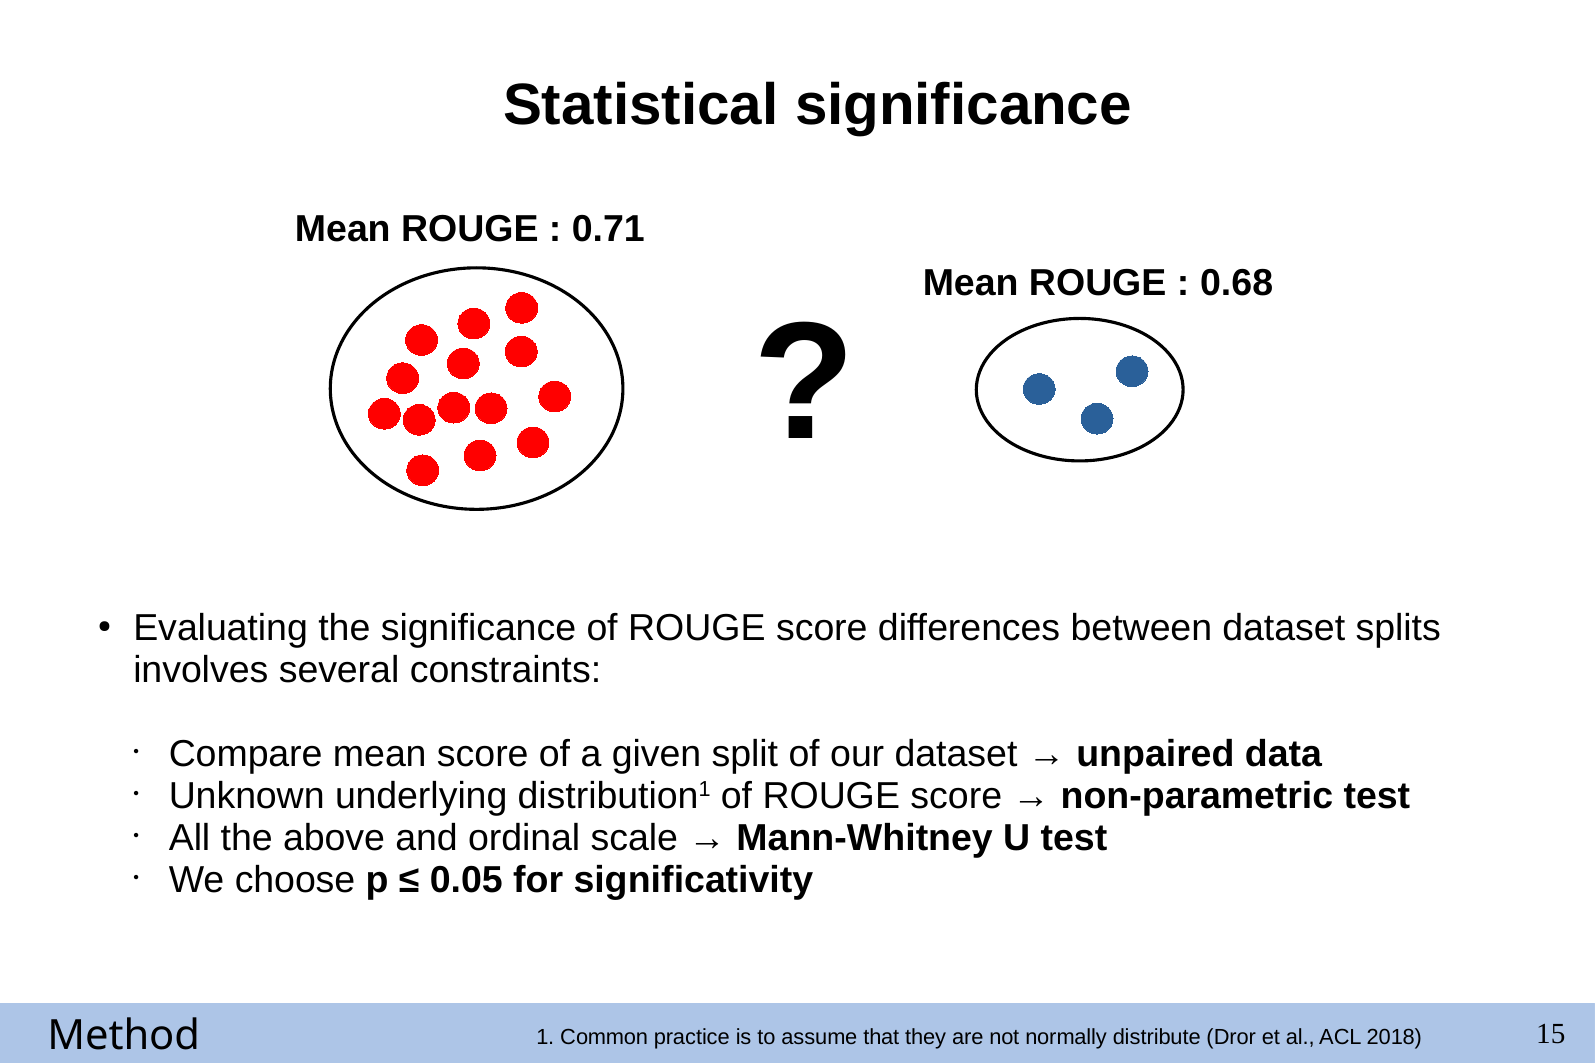

Statistical significance
Mean ROUGE : 0.71
Mean ROUGE : 0.68
?
Evaluating the significance of ROUGE score differences between dataset splits involves several constraints:
Compare mean score of a given split of our dataset → unpaired data
Unknown underlying distribution1 of ROUGE score → non-parametric test
All the above and ordinal scale → Mann-Whitney U test
We choose p ≤ 0.05 for significativity
# Method
1. Common practice is to assume that they are not normally distribute (Dror et al., ACL 2018)